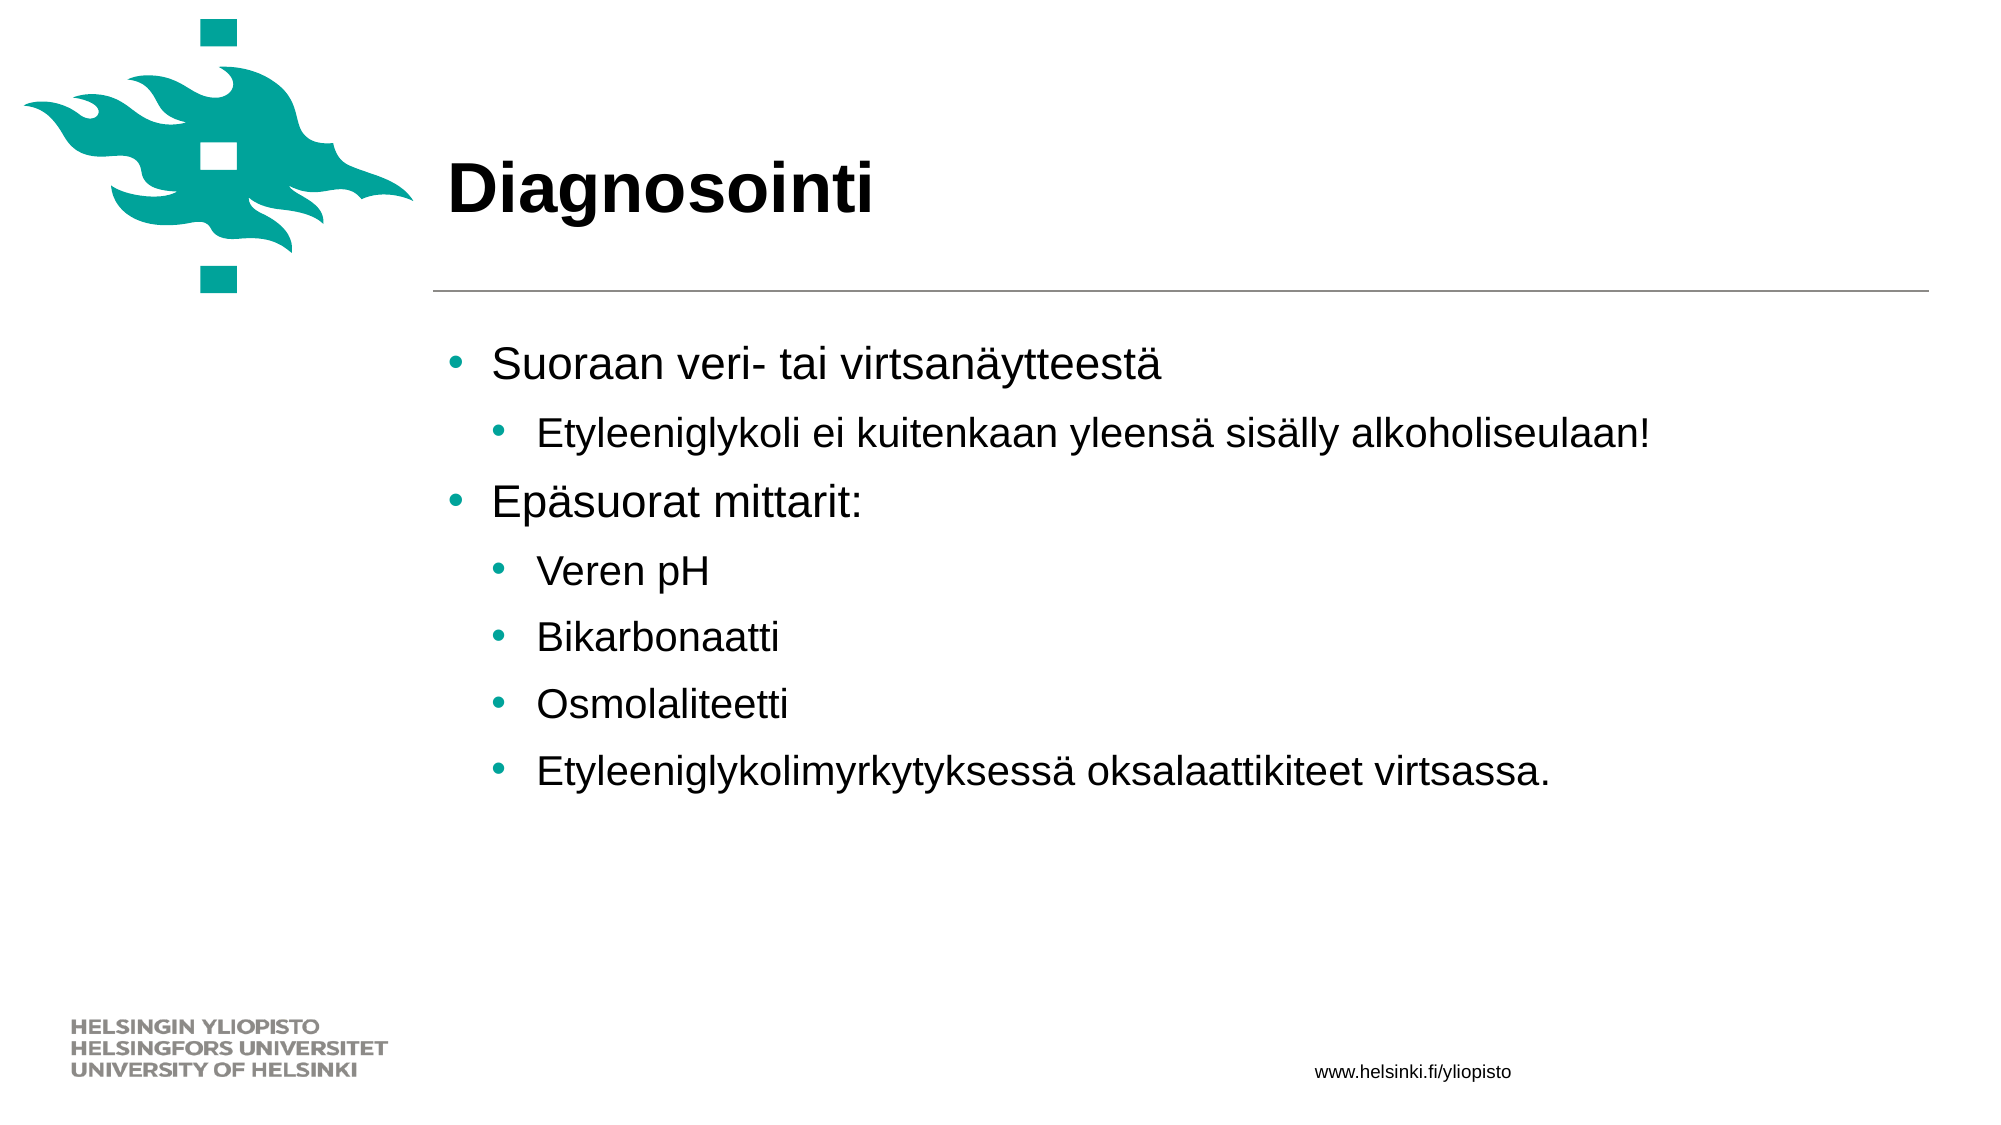

Diagnosointi
# Suoraan veri- tai virtsanäytteestä
Etyleeniglykoli ei kuitenkaan yleensä sisälly alkoholiseulaan!
Epäsuorat mittarit:
Veren pH
Bikarbonaatti
Osmolaliteetti
Etyleeniglykolimyrkytyksessä oksalaattikiteet virtsassa.